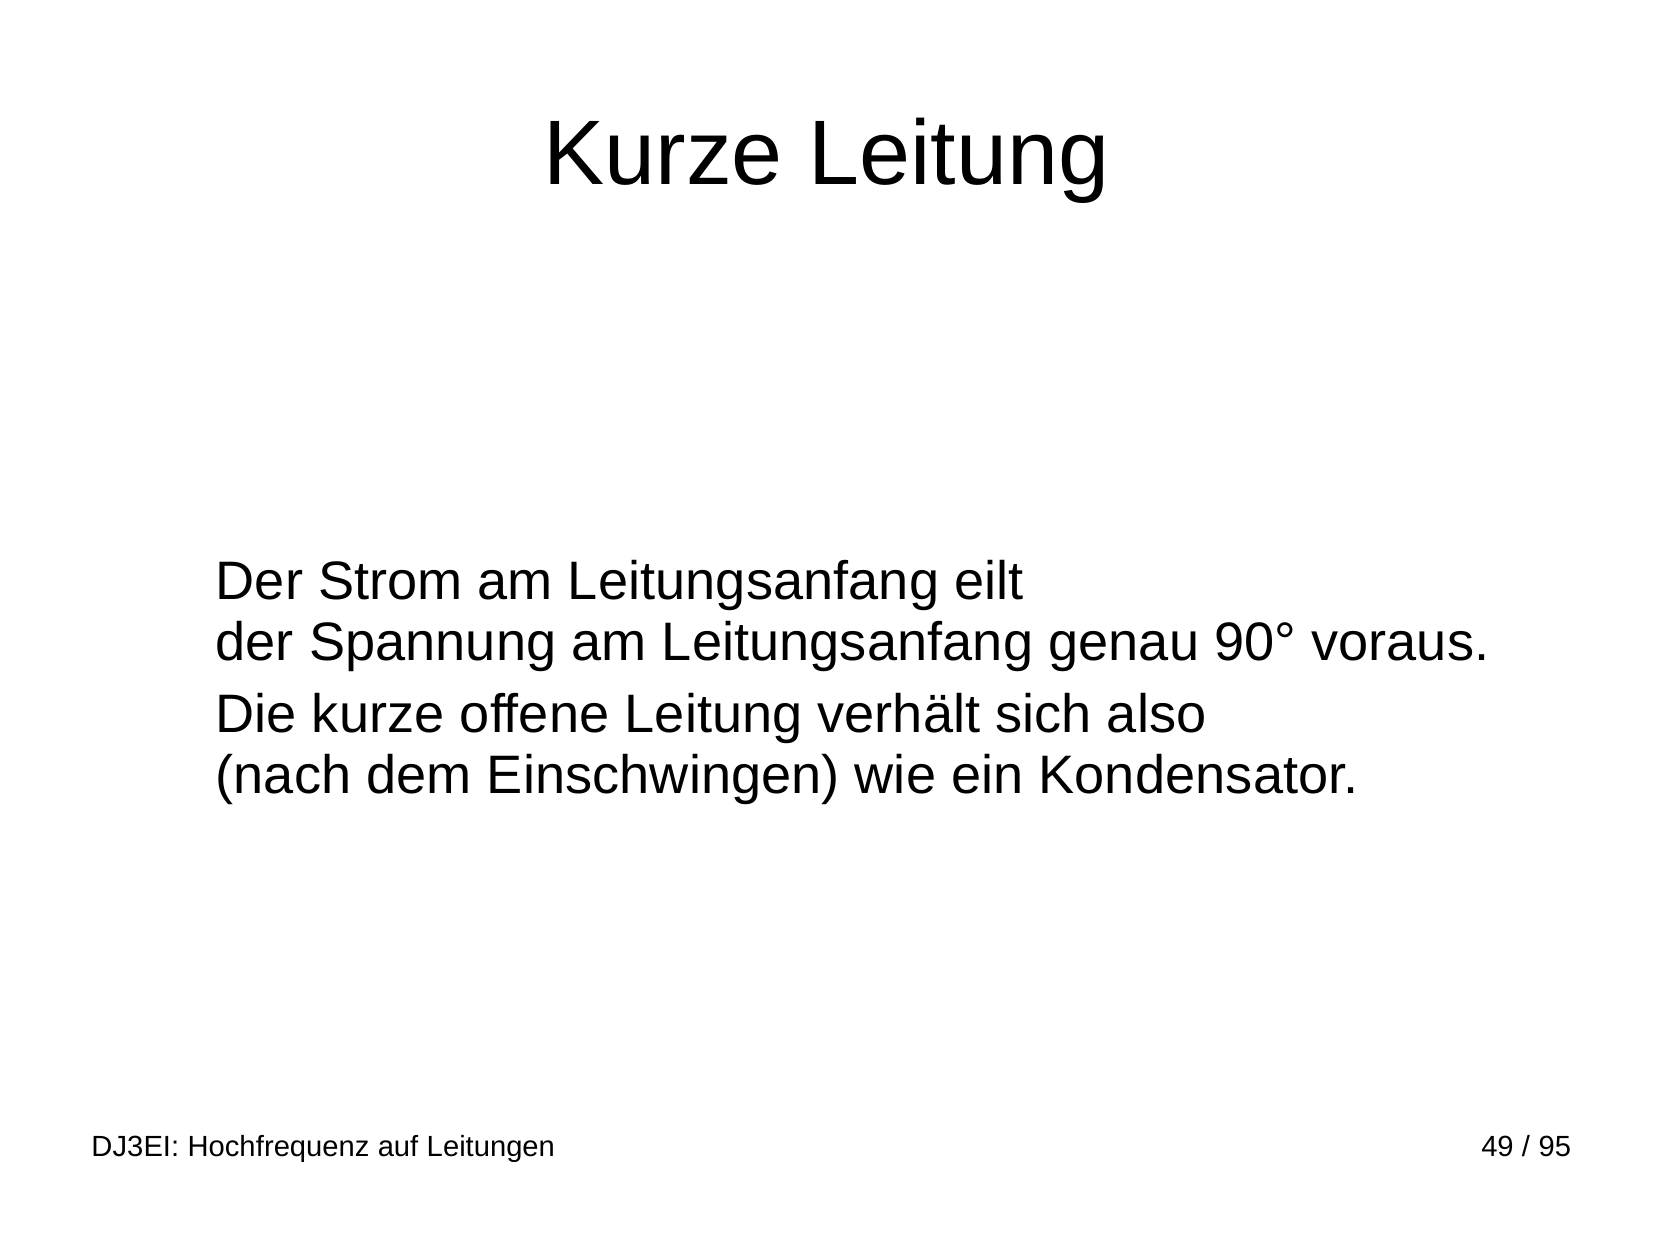

# Kurze Leitung
Der Strom am Leitungsanfang eilt
der Spannung am Leitungsanfang genau 90° voraus.
Die kurze offene Leitung verhält sich also
(nach dem Einschwingen) wie ein Kondensator.